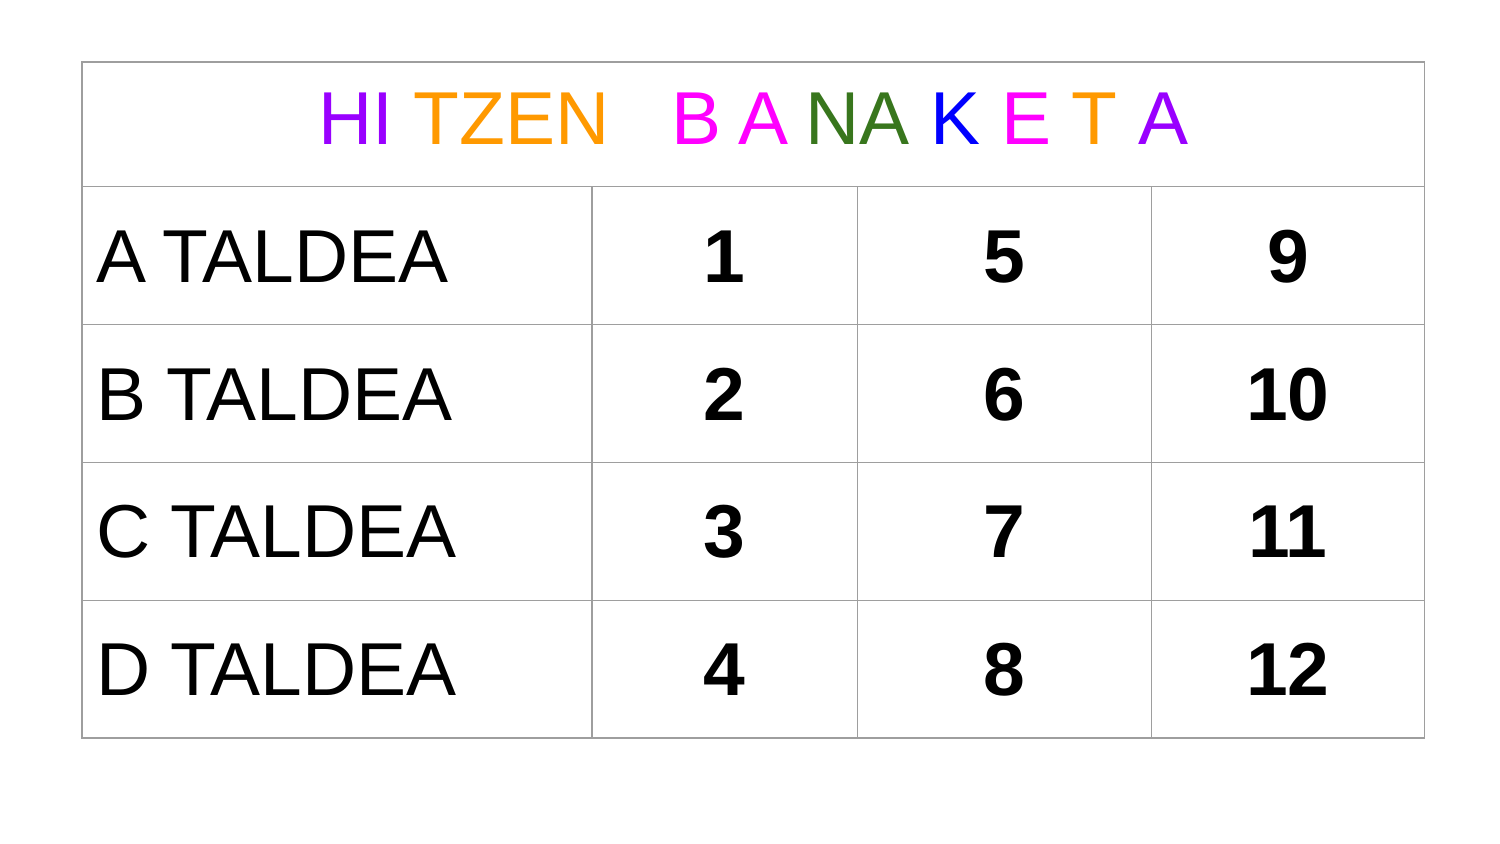

| HI TZEN B A NA K E T A | | | |
| --- | --- | --- | --- |
| A TALDEA | 1 | 5 | 9 |
| B TALDEA | 2 | 6 | 10 |
| C TALDEA | 3 | 7 | 11 |
| D TALDEA | 4 | 8 | 12 |